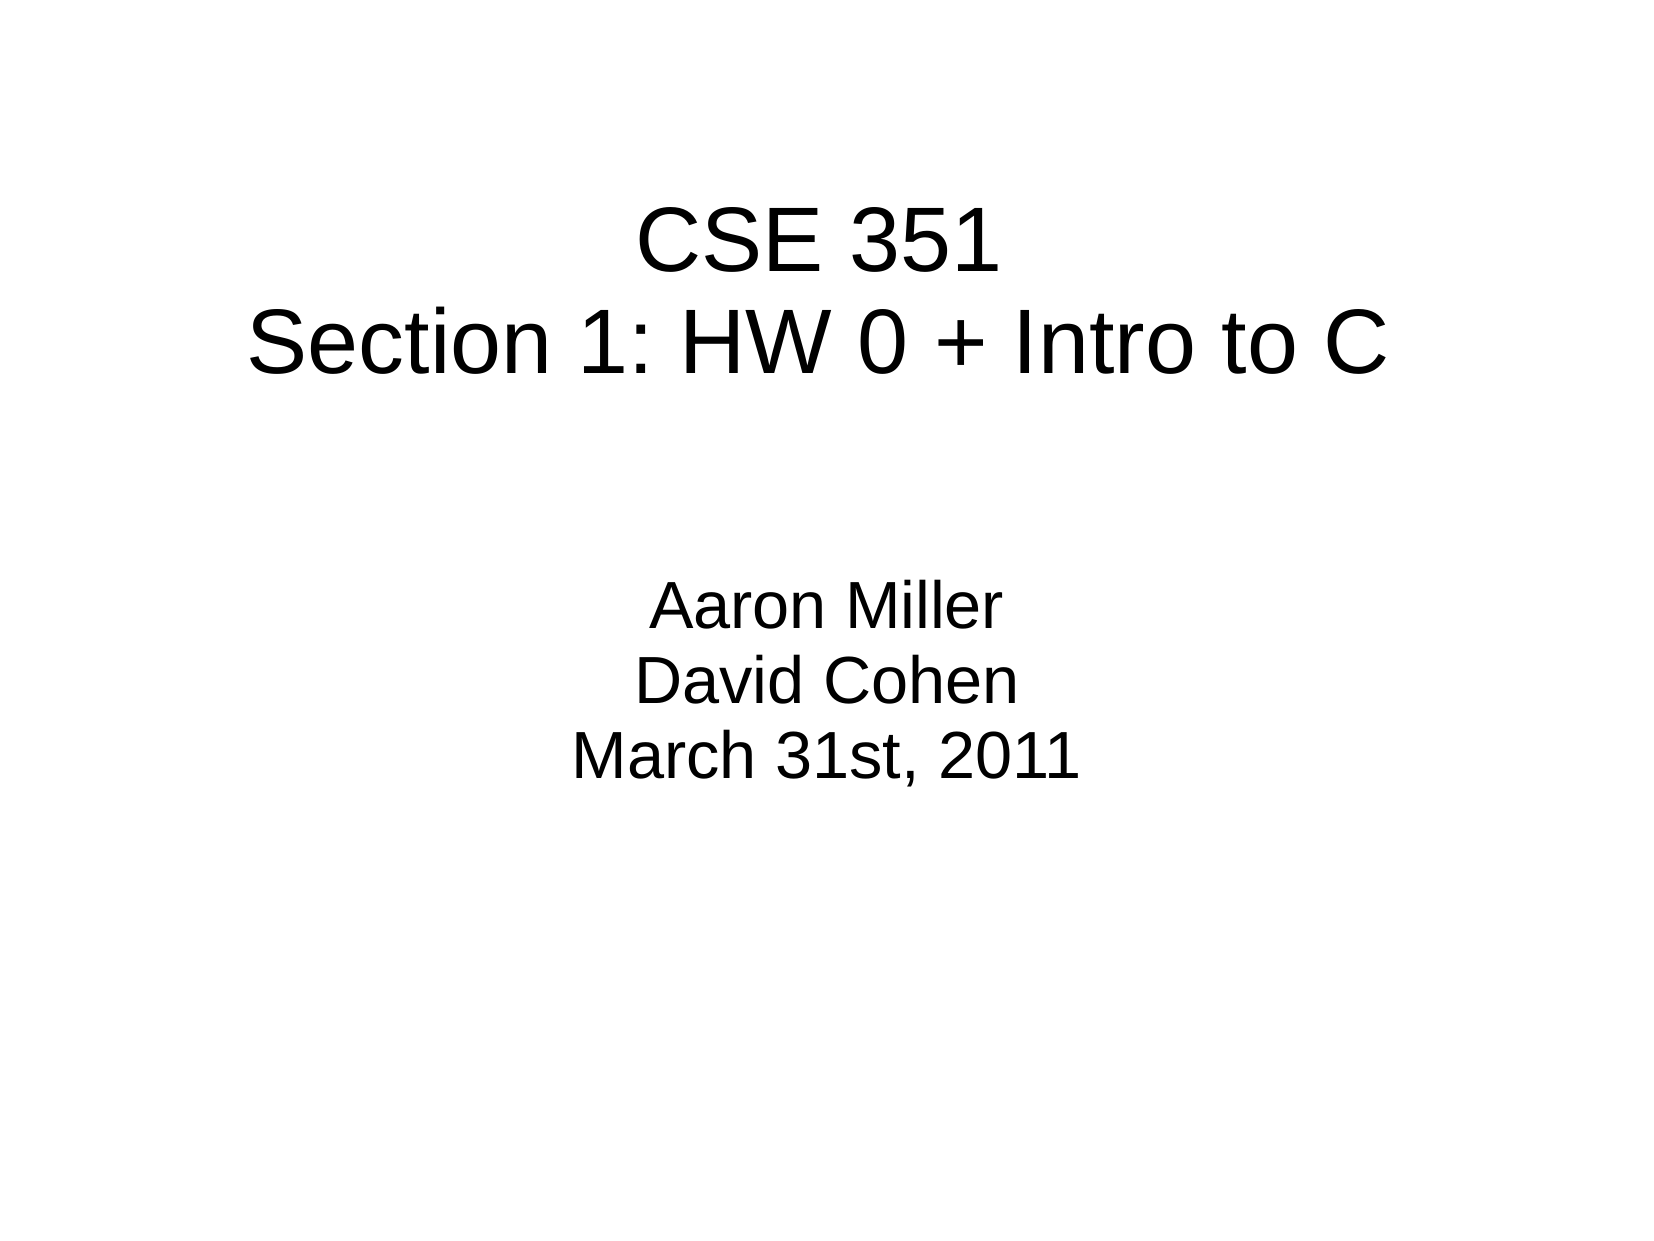

Aaron Miller
David Cohen
March 31st, 2011
# CSE 351 Section 1: HW 0 + Intro to C